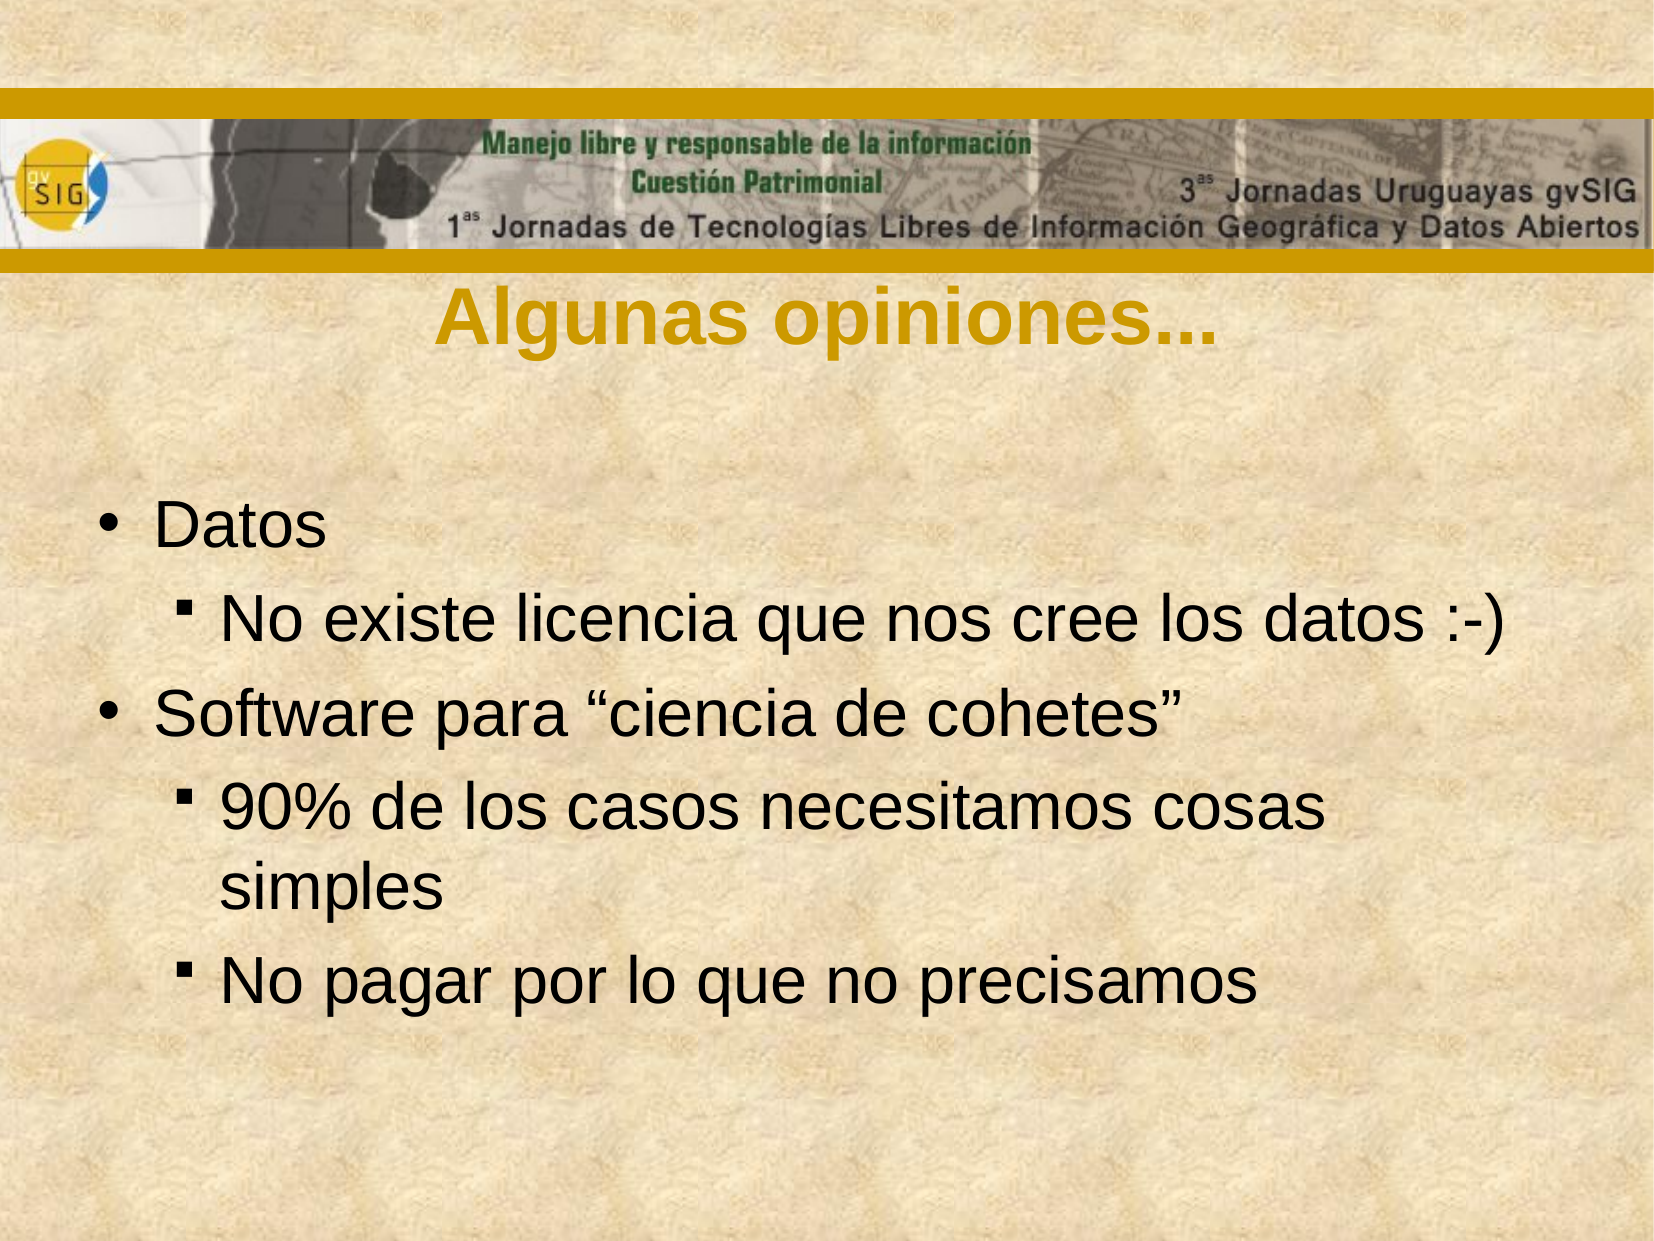

# Algunas opiniones...
Datos
No existe licencia que nos cree los datos :-)
Software para “ciencia de cohetes”
90% de los casos necesitamos cosas simples
No pagar por lo que no precisamos